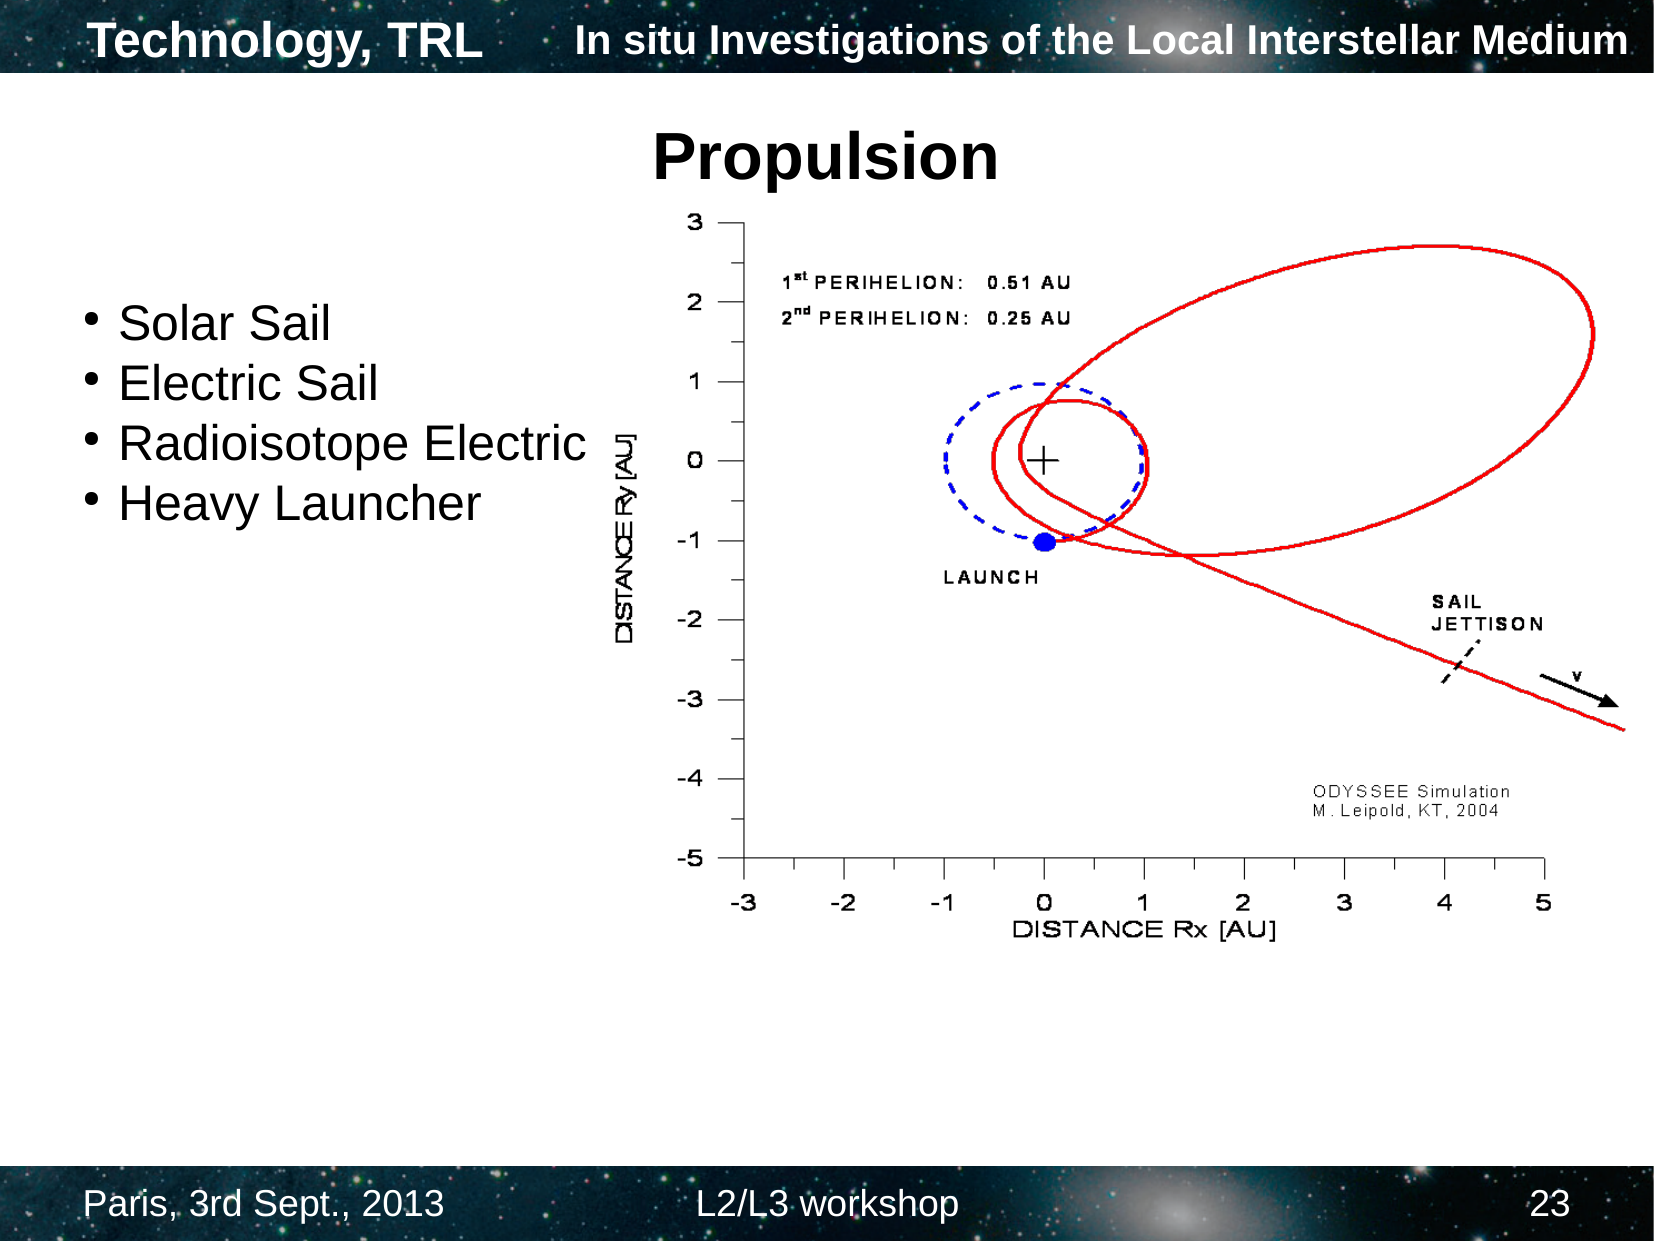

Technology, TRL
Propulsion
Solar Sail
Electric Sail
Radioisotope Electric
Heavy Launcher